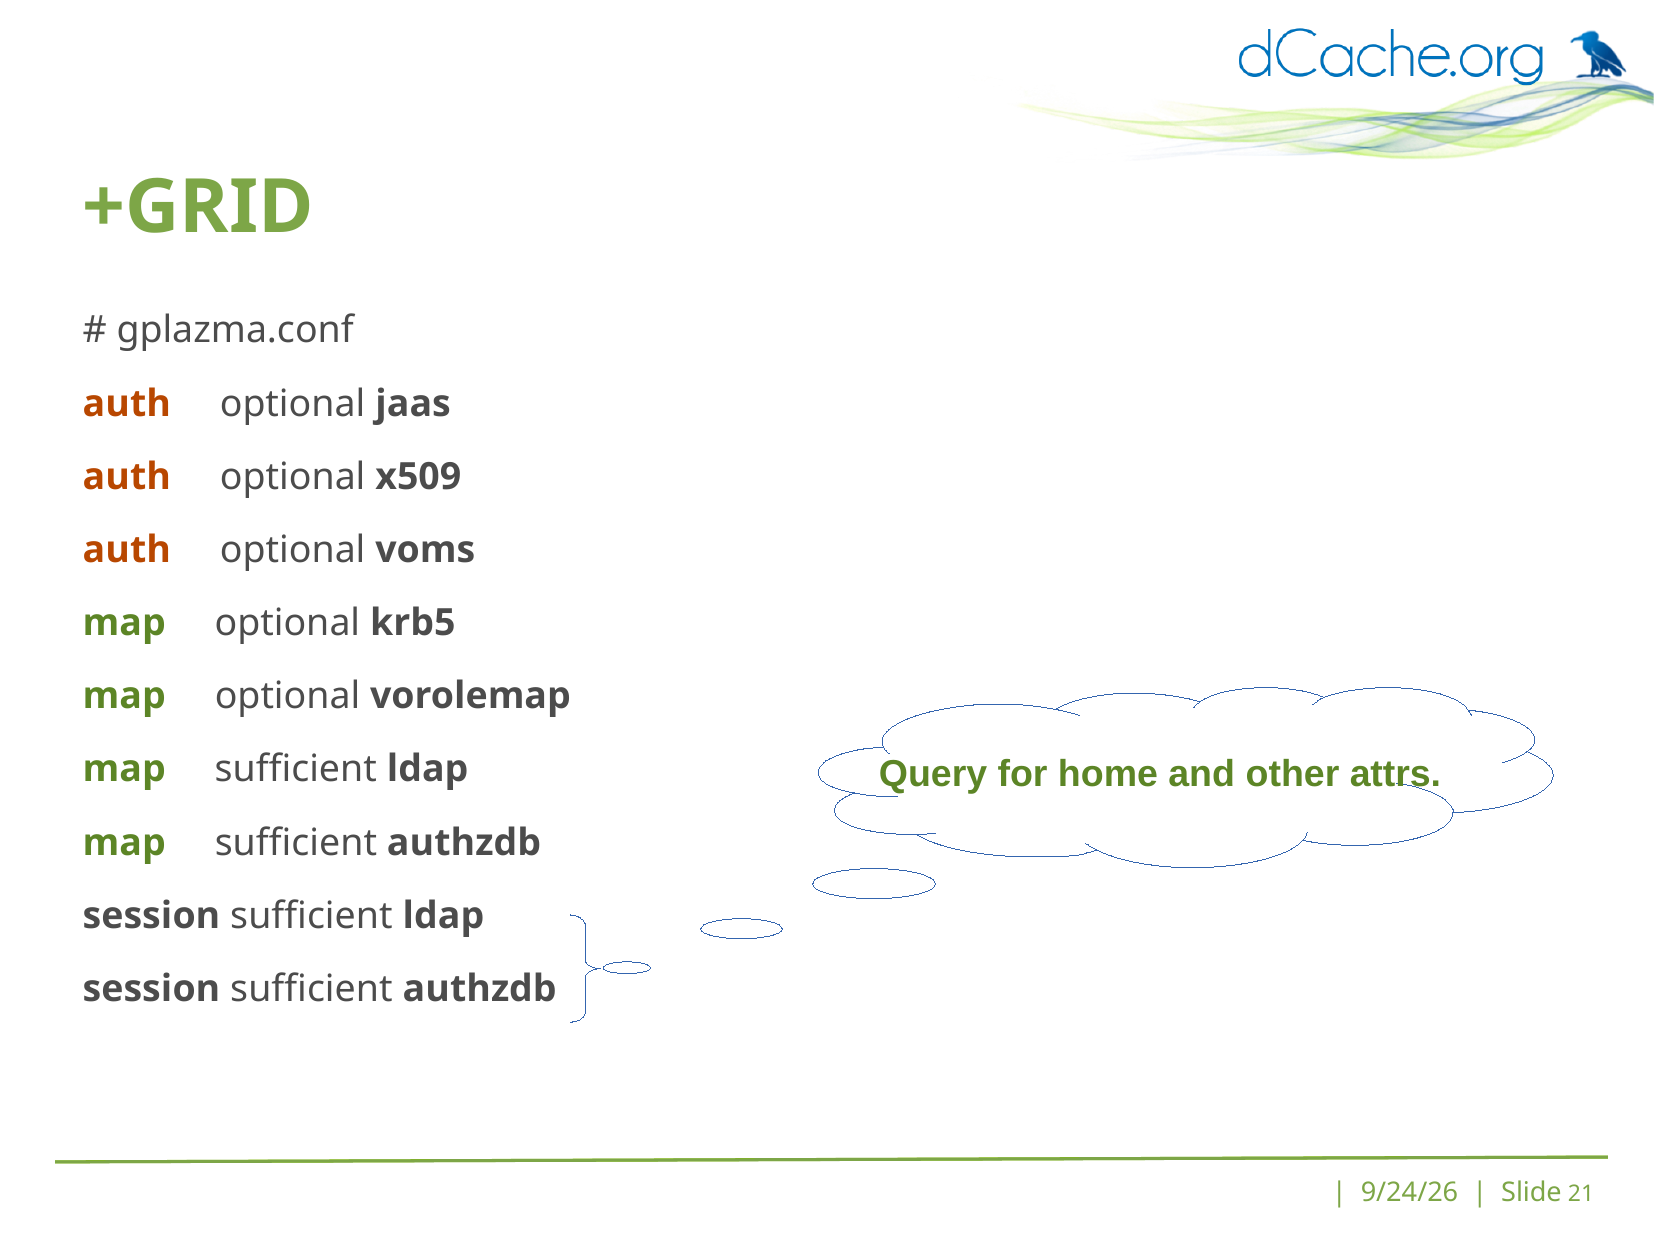

# +GRID
# gplazma.conf
auth optional jaas
auth optional x509
auth optional voms
map optional krb5
map optional vorolemap
map sufficient ldap
map sufficient authzdb
session sufficient ldap
session sufficient authzdb
Query for home and other attrs.
21